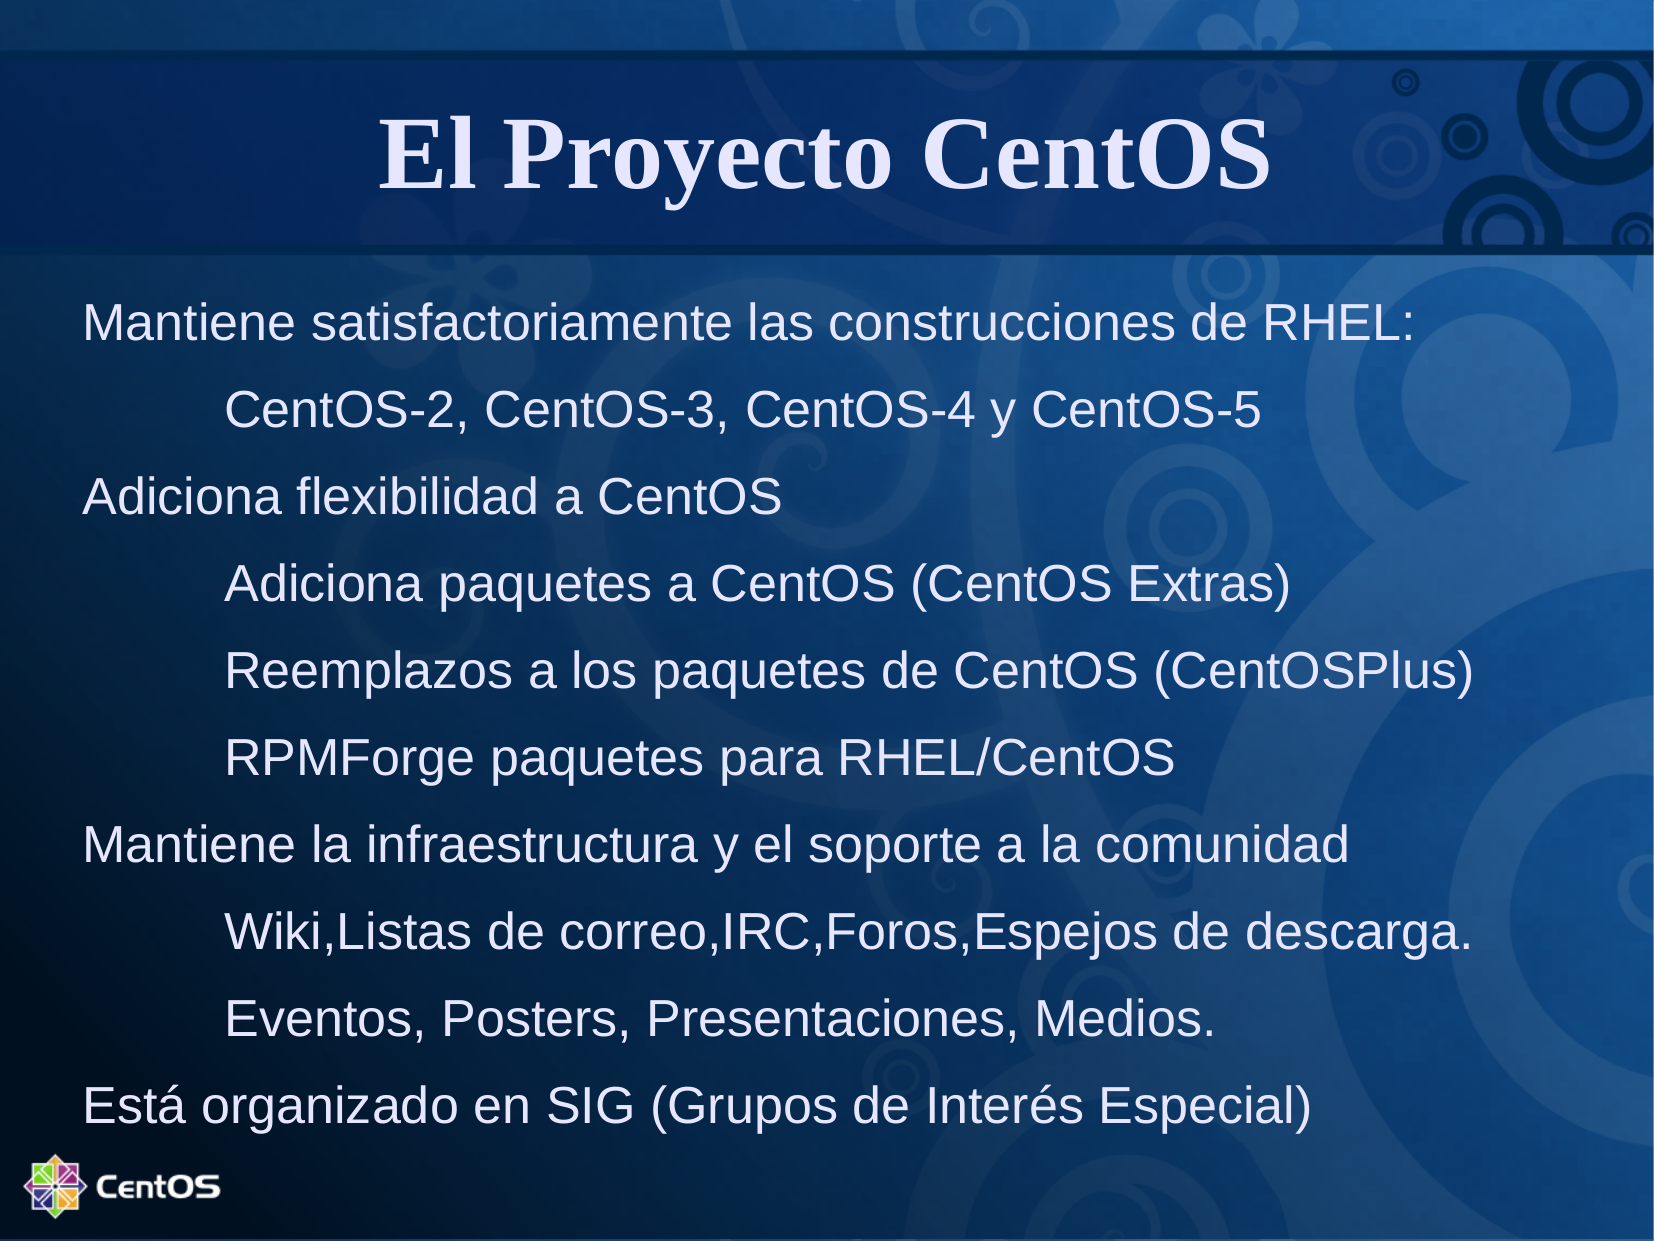

# El Proyecto CentOS
Mantiene satisfactoriamente las construcciones de RHEL:
CentOS-2, CentOS-3, CentOS-4 y CentOS-5
Adiciona flexibilidad a CentOS
Adiciona paquetes a CentOS (CentOS Extras)
Reemplazos a los paquetes de CentOS (CentOSPlus)
RPMForge paquetes para RHEL/CentOS
Mantiene la infraestructura y el soporte a la comunidad
Wiki,Listas de correo,IRC,Foros,Espejos de descarga.
Eventos, Posters, Presentaciones, Medios.
Está organizado en SIG (Grupos de Interés Especial)